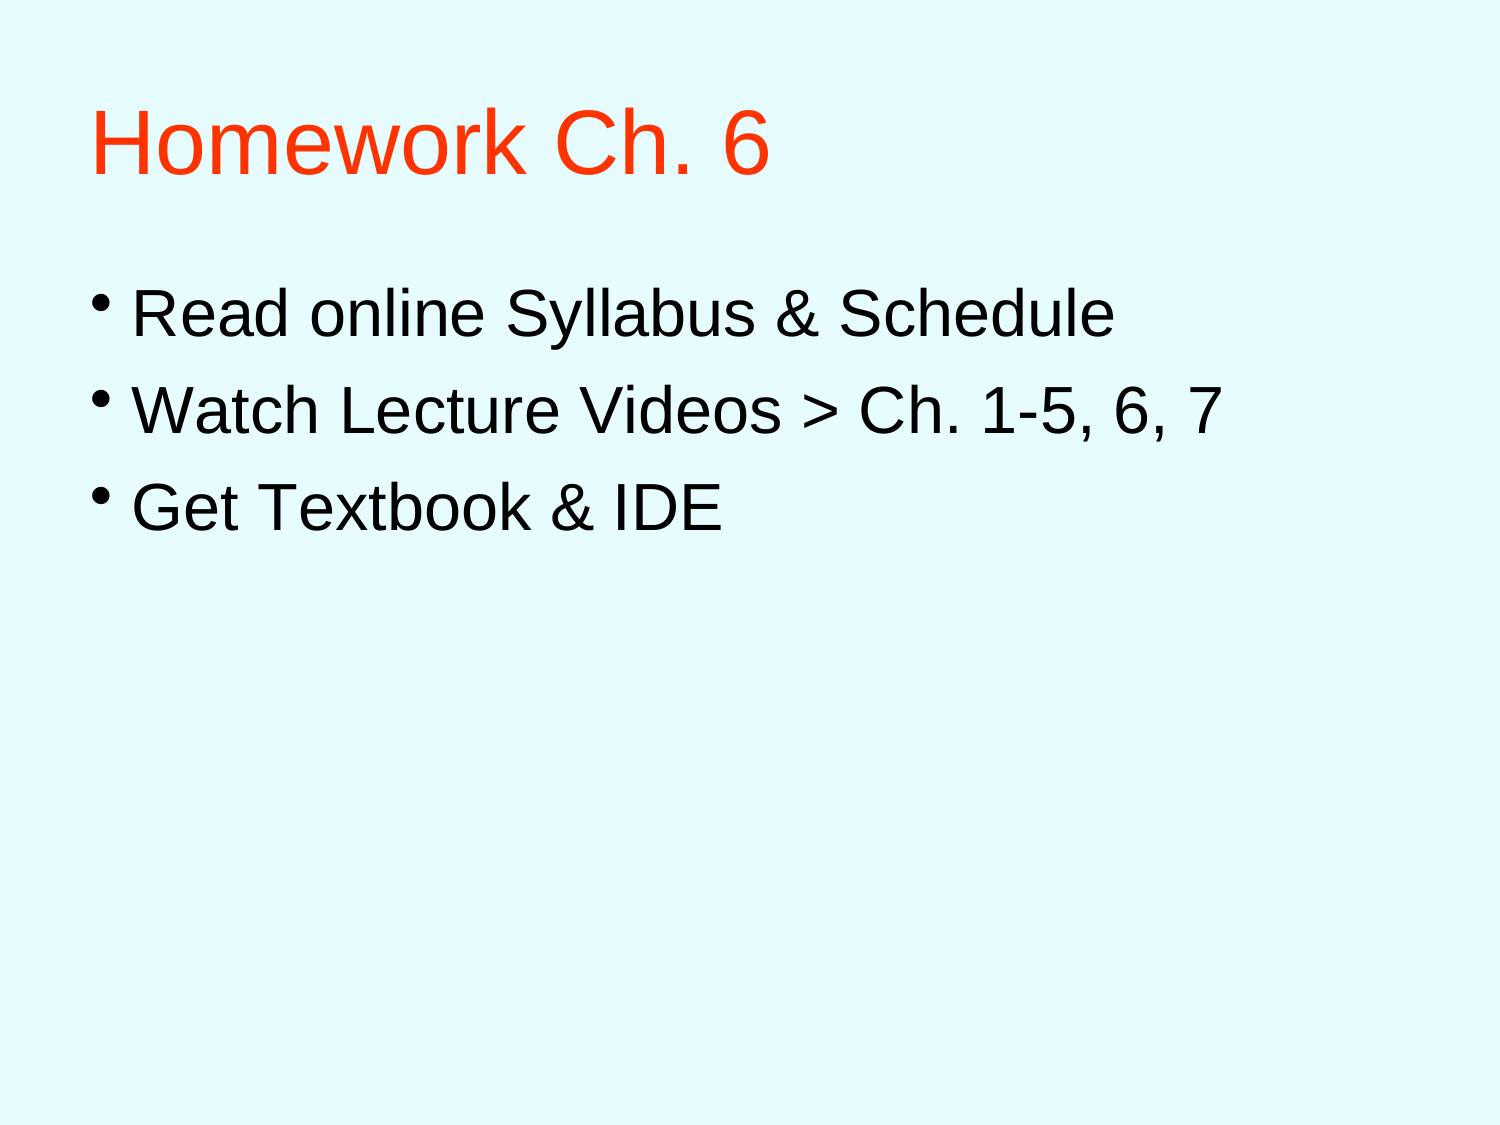

# Homework Ch. 6
 Read online Syllabus & Schedule
 Watch Lecture Videos > Ch. 1-5, 6, 7
 Get Textbook & IDE